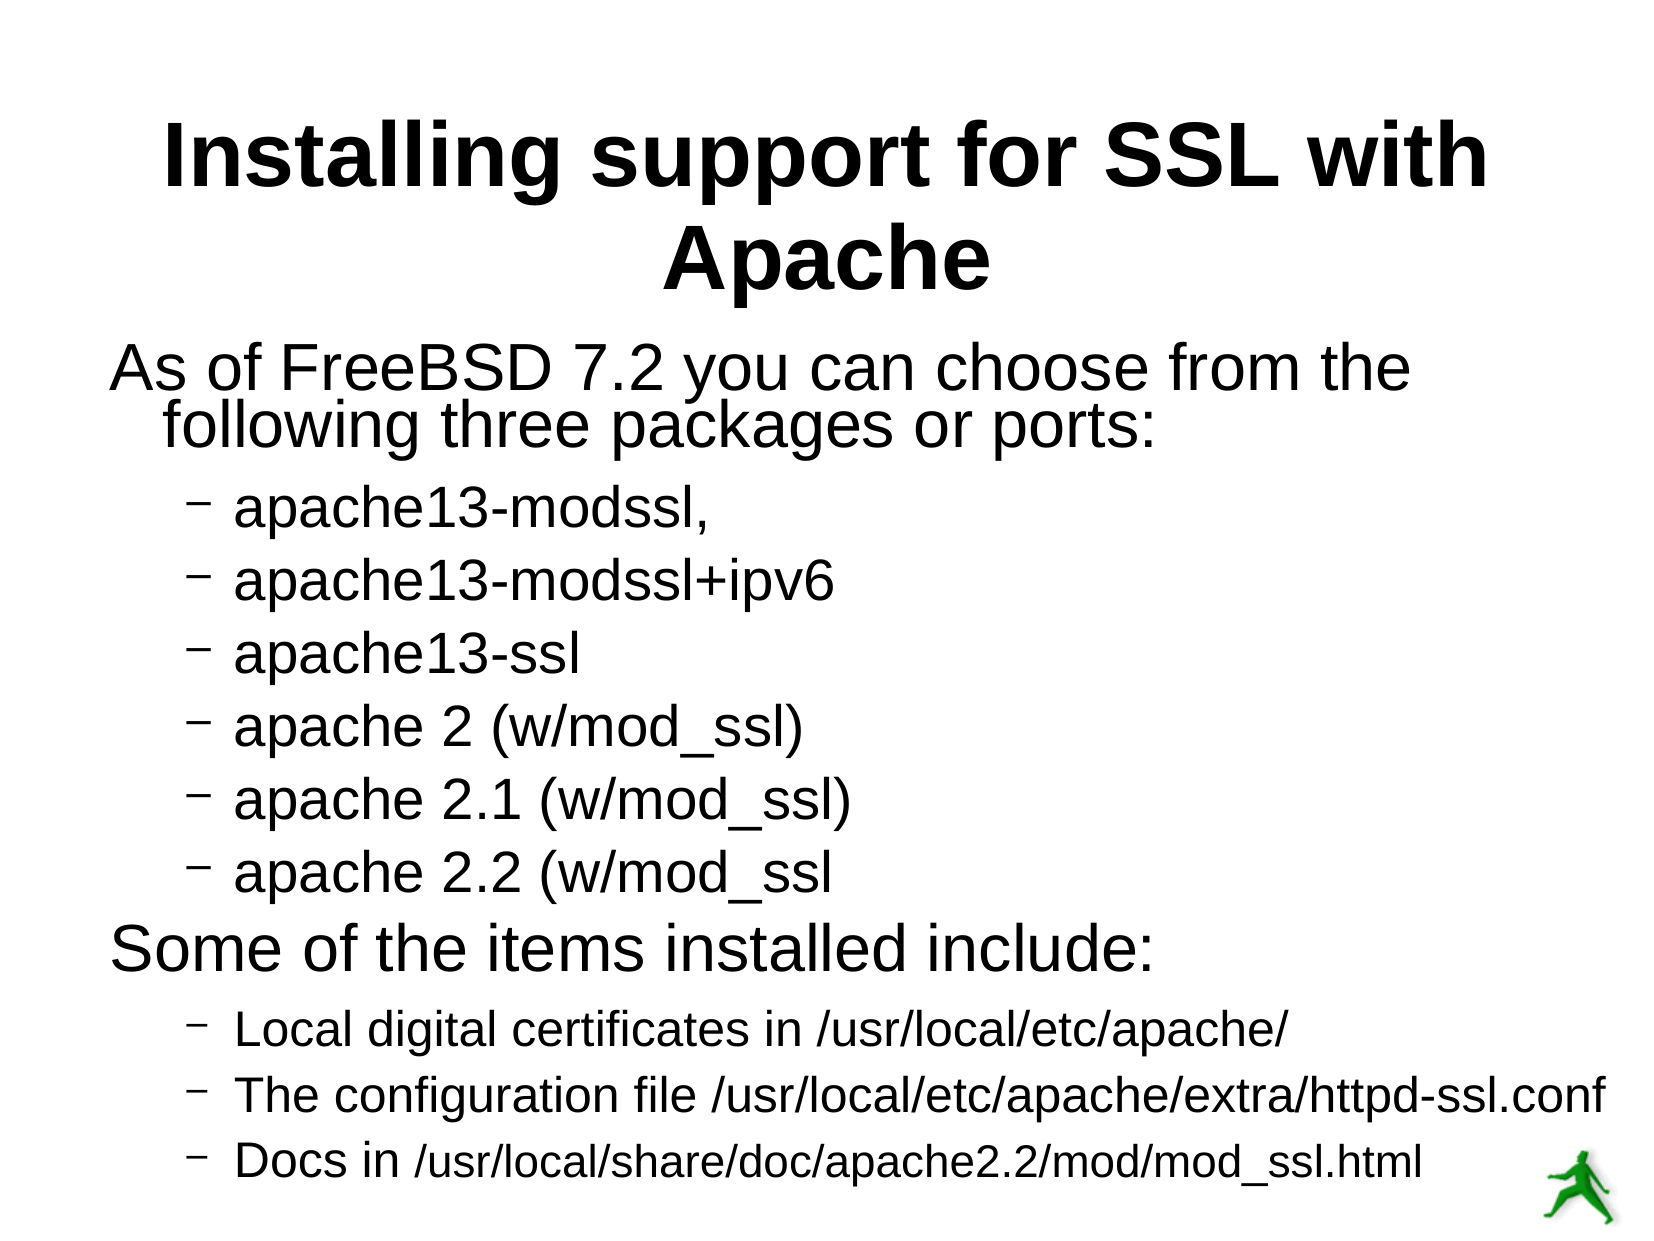

# Installing support for SSL with Apache
As of FreeBSD 7.2 you can choose from the following three packages or ports:
apache13-modssl,
apache13-modssl+ipv6
apache13-ssl
apache 2 (w/mod_ssl)
apache 2.1 (w/mod_ssl)
apache 2.2 (w/mod_ssl
Some of the items installed include:
Local digital certificates in /usr/local/etc/apache/
The configuration file /usr/local/etc/apache/extra/httpd-ssl.conf
Docs in /usr/local/share/doc/apache2.2/mod/mod_ssl.html